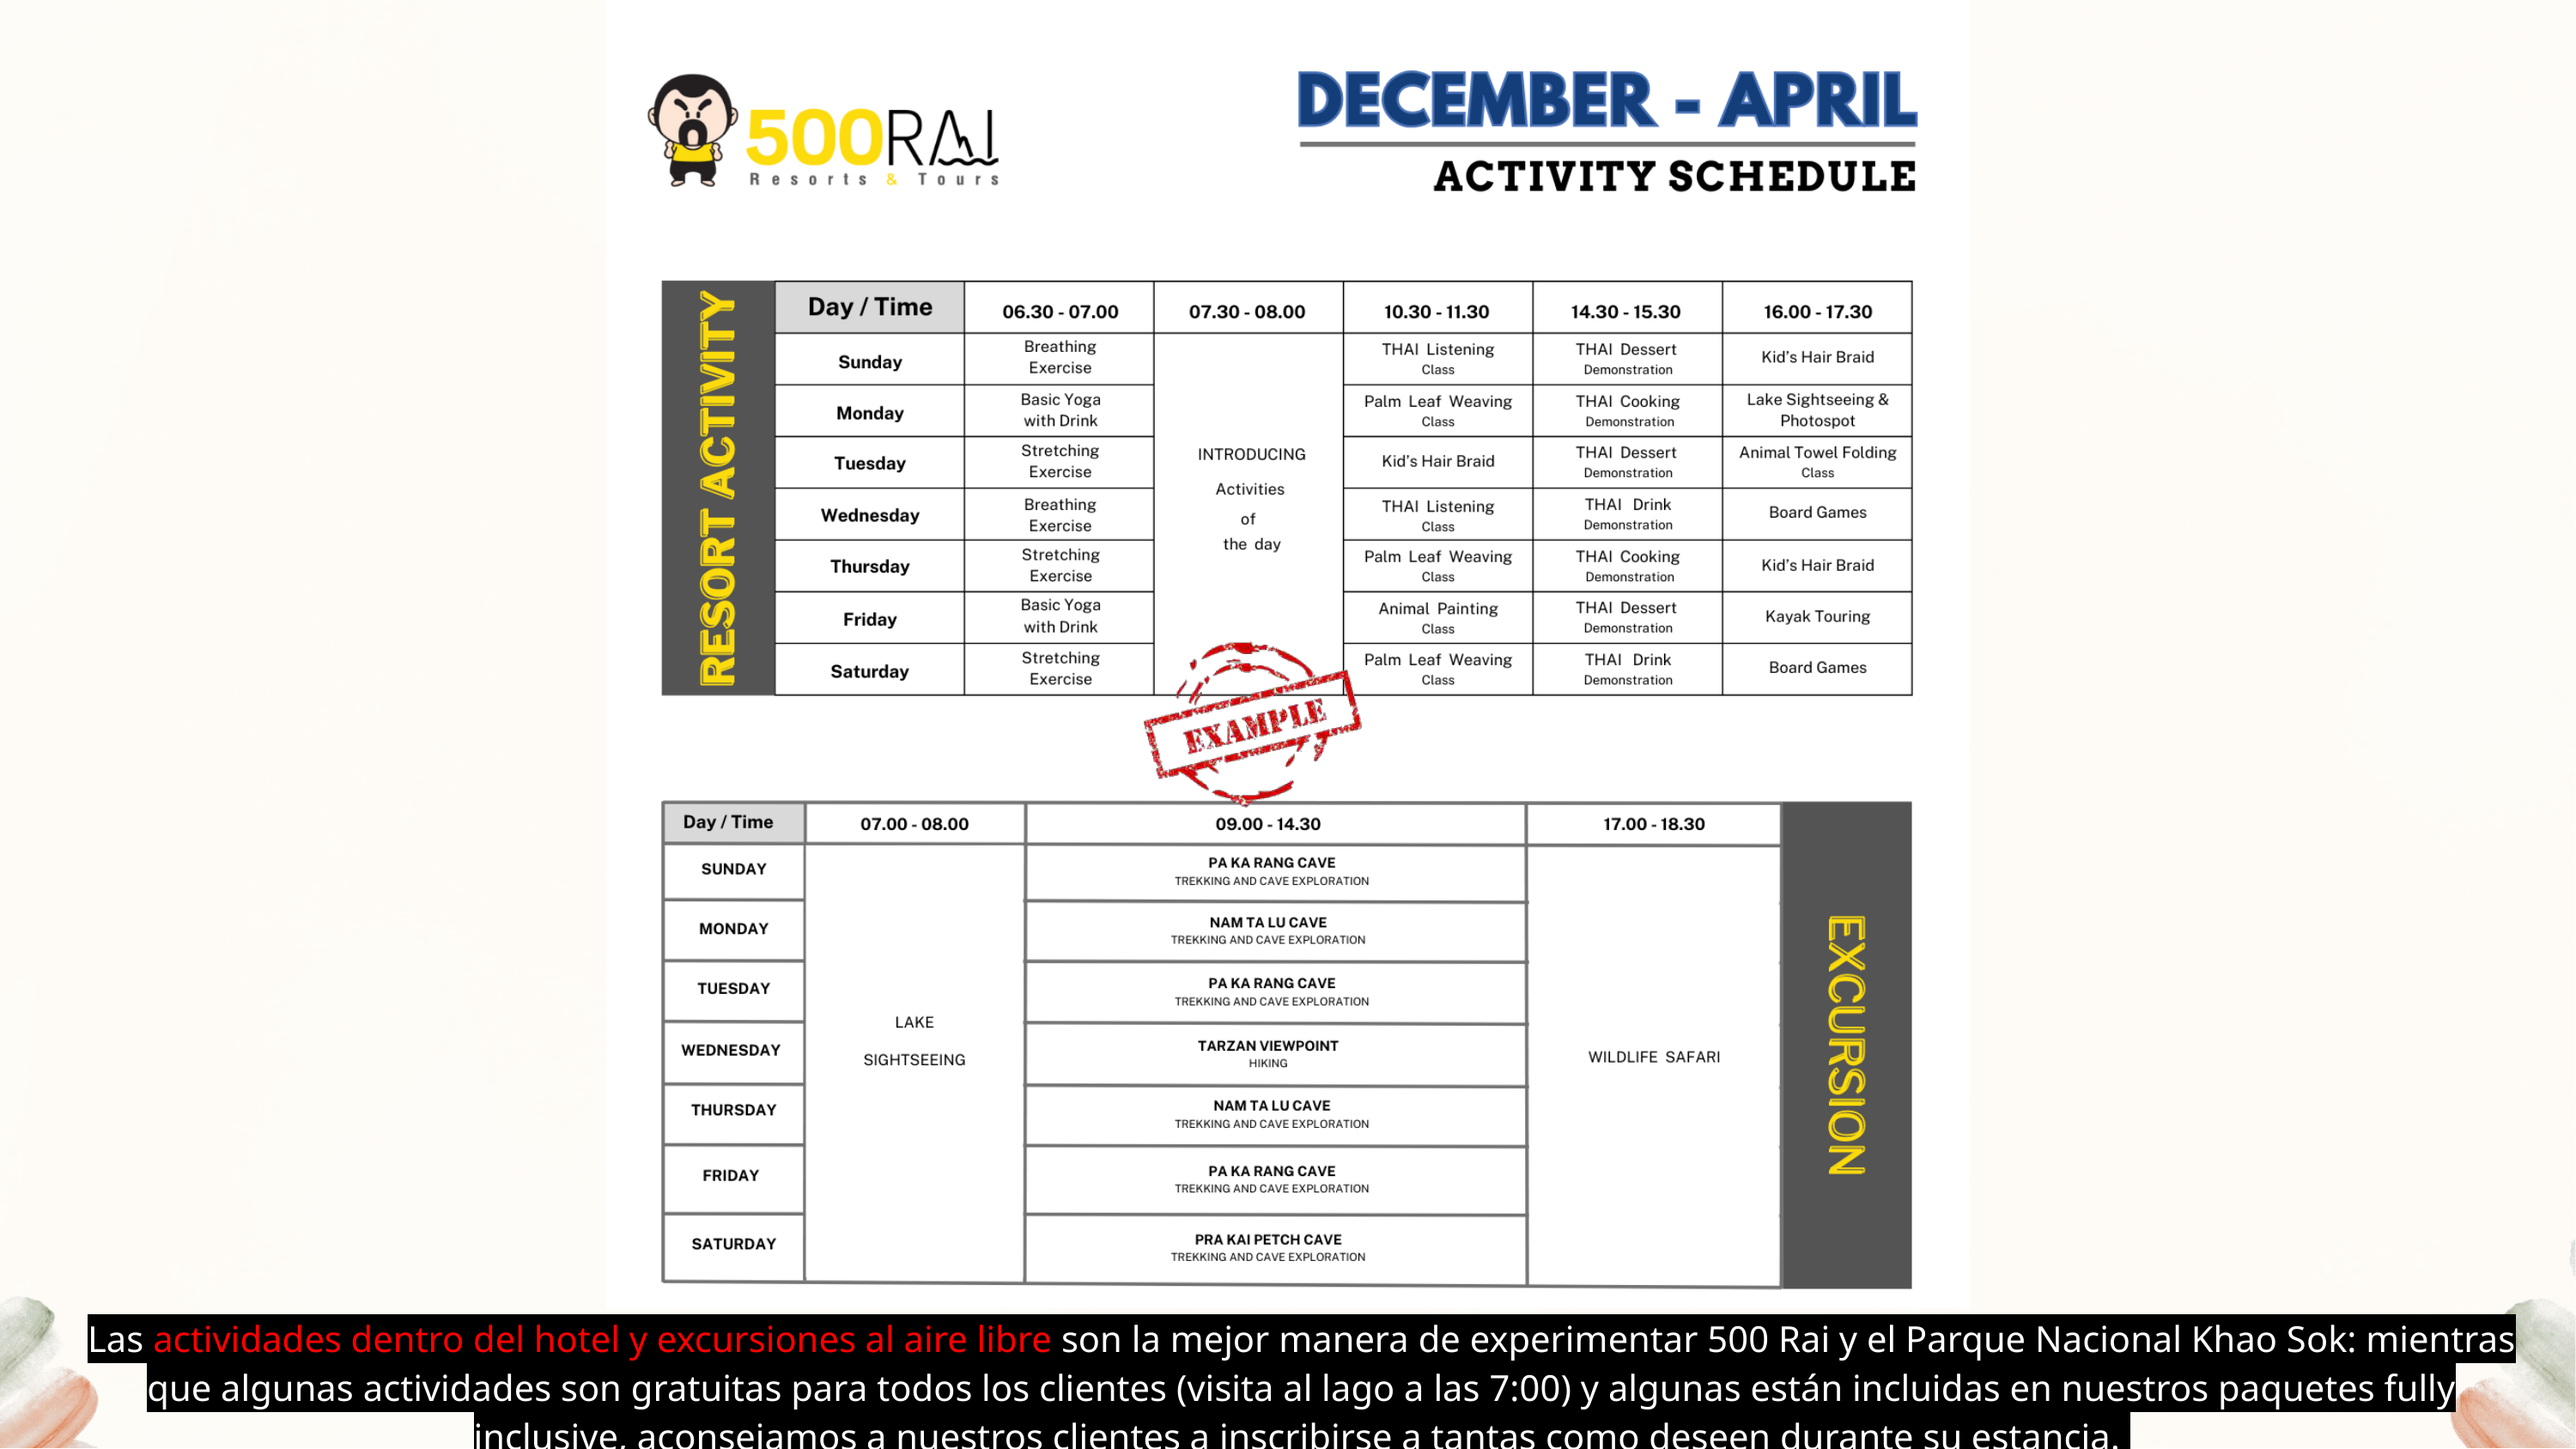

Las actividades dentro del hotel y excursiones al aire libre son la mejor manera de experimentar 500 Rai y el Parque Nacional Khao Sok: mientras que algunas actividades son gratuitas para todos los clientes (visita al lago a las 7:00) y algunas están incluidas en nuestros paquetes fully inclusive, aconsejamos a nuestros clientes a inscribirse a tantas como deseen durante su estancia.
Las actividades se pueden adaptar y organizar también de manera privada.